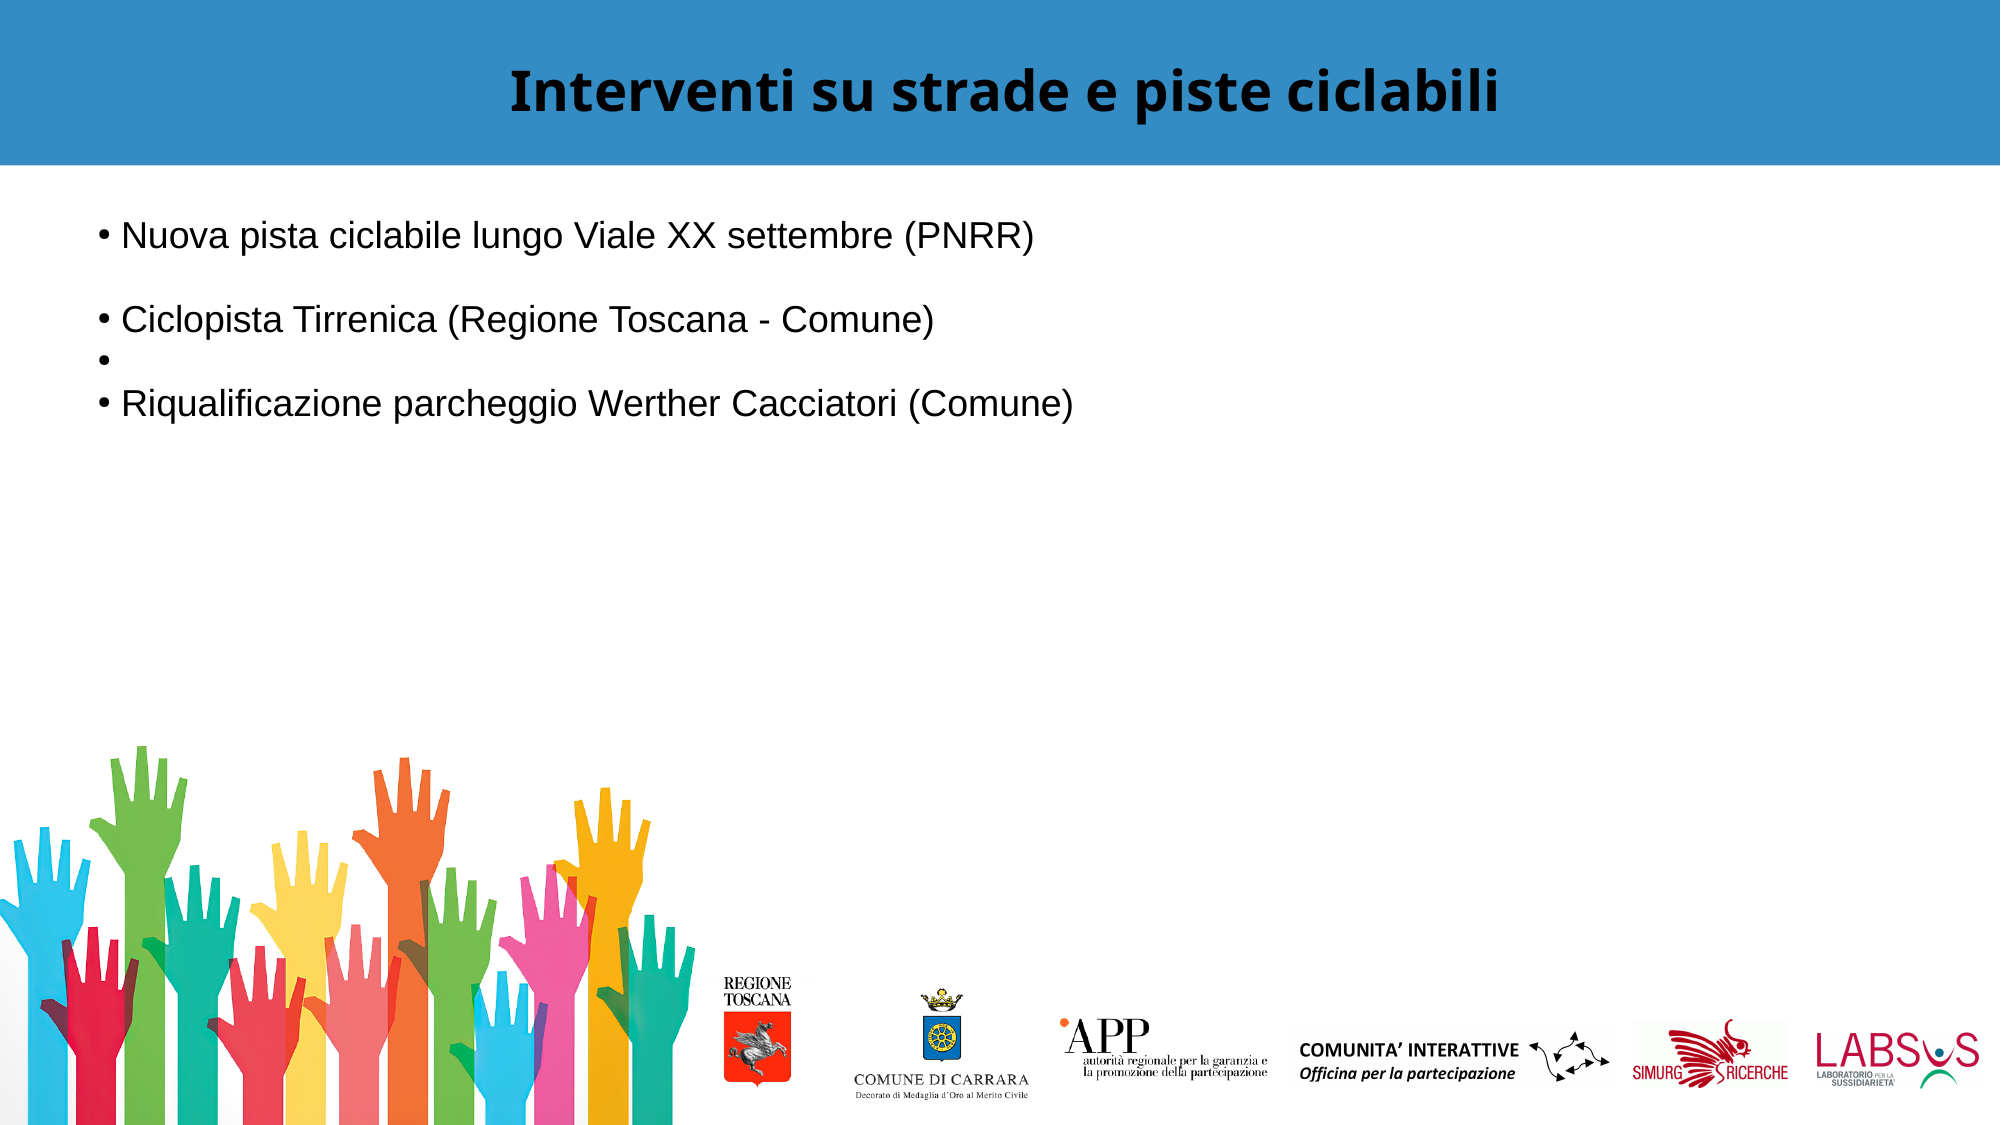

# Interventi su strade e piste ciclabili
 Nuova pista ciclabile lungo Viale XX settembre (PNRR)
 Ciclopista Tirrenica (Regione Toscana - Comune)
 Riqualificazione parcheggio Werther Cacciatori (Comune)